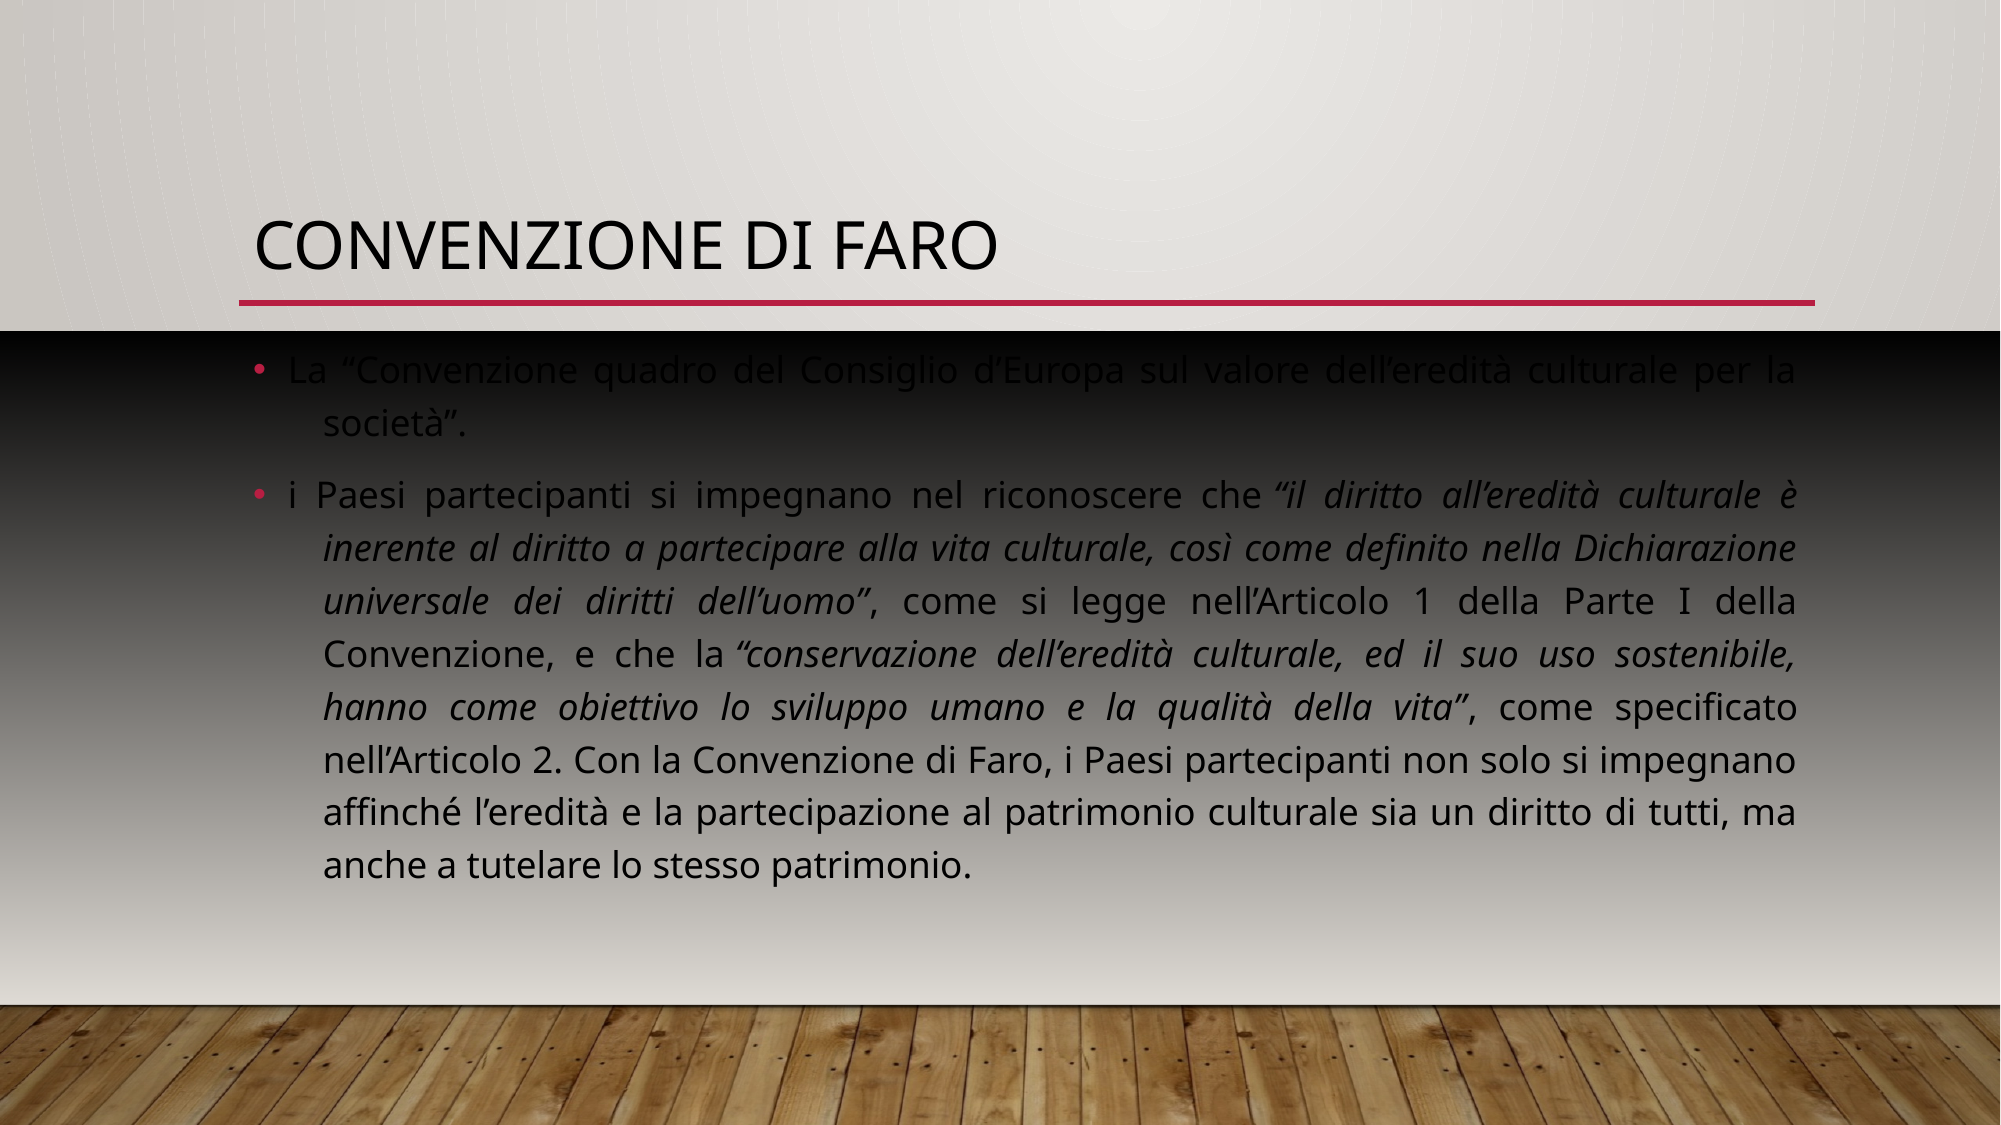

# Convenzione di faro
La “Convenzione quadro del Consiglio d’Europa sul valore dell’eredità culturale per la società”.
i Paesi partecipanti si impegnano nel riconoscere che “il diritto all’eredità culturale è inerente al diritto a partecipare alla vita culturale, così come definito nella Dichiarazione universale dei diritti dell’uomo”, come si legge nell’Articolo 1 della Parte I della Convenzione, e che la “conservazione dell’eredità culturale, ed il suo uso sostenibile, hanno come obiettivo lo sviluppo umano e la qualità della vita”, come specificato nell’Articolo 2. Con la Convenzione di Faro, i Paesi partecipanti non solo si impegnano affinché l’eredità e la partecipazione al patrimonio culturale sia un diritto di tutti, ma anche a tutelare lo stesso patrimonio.